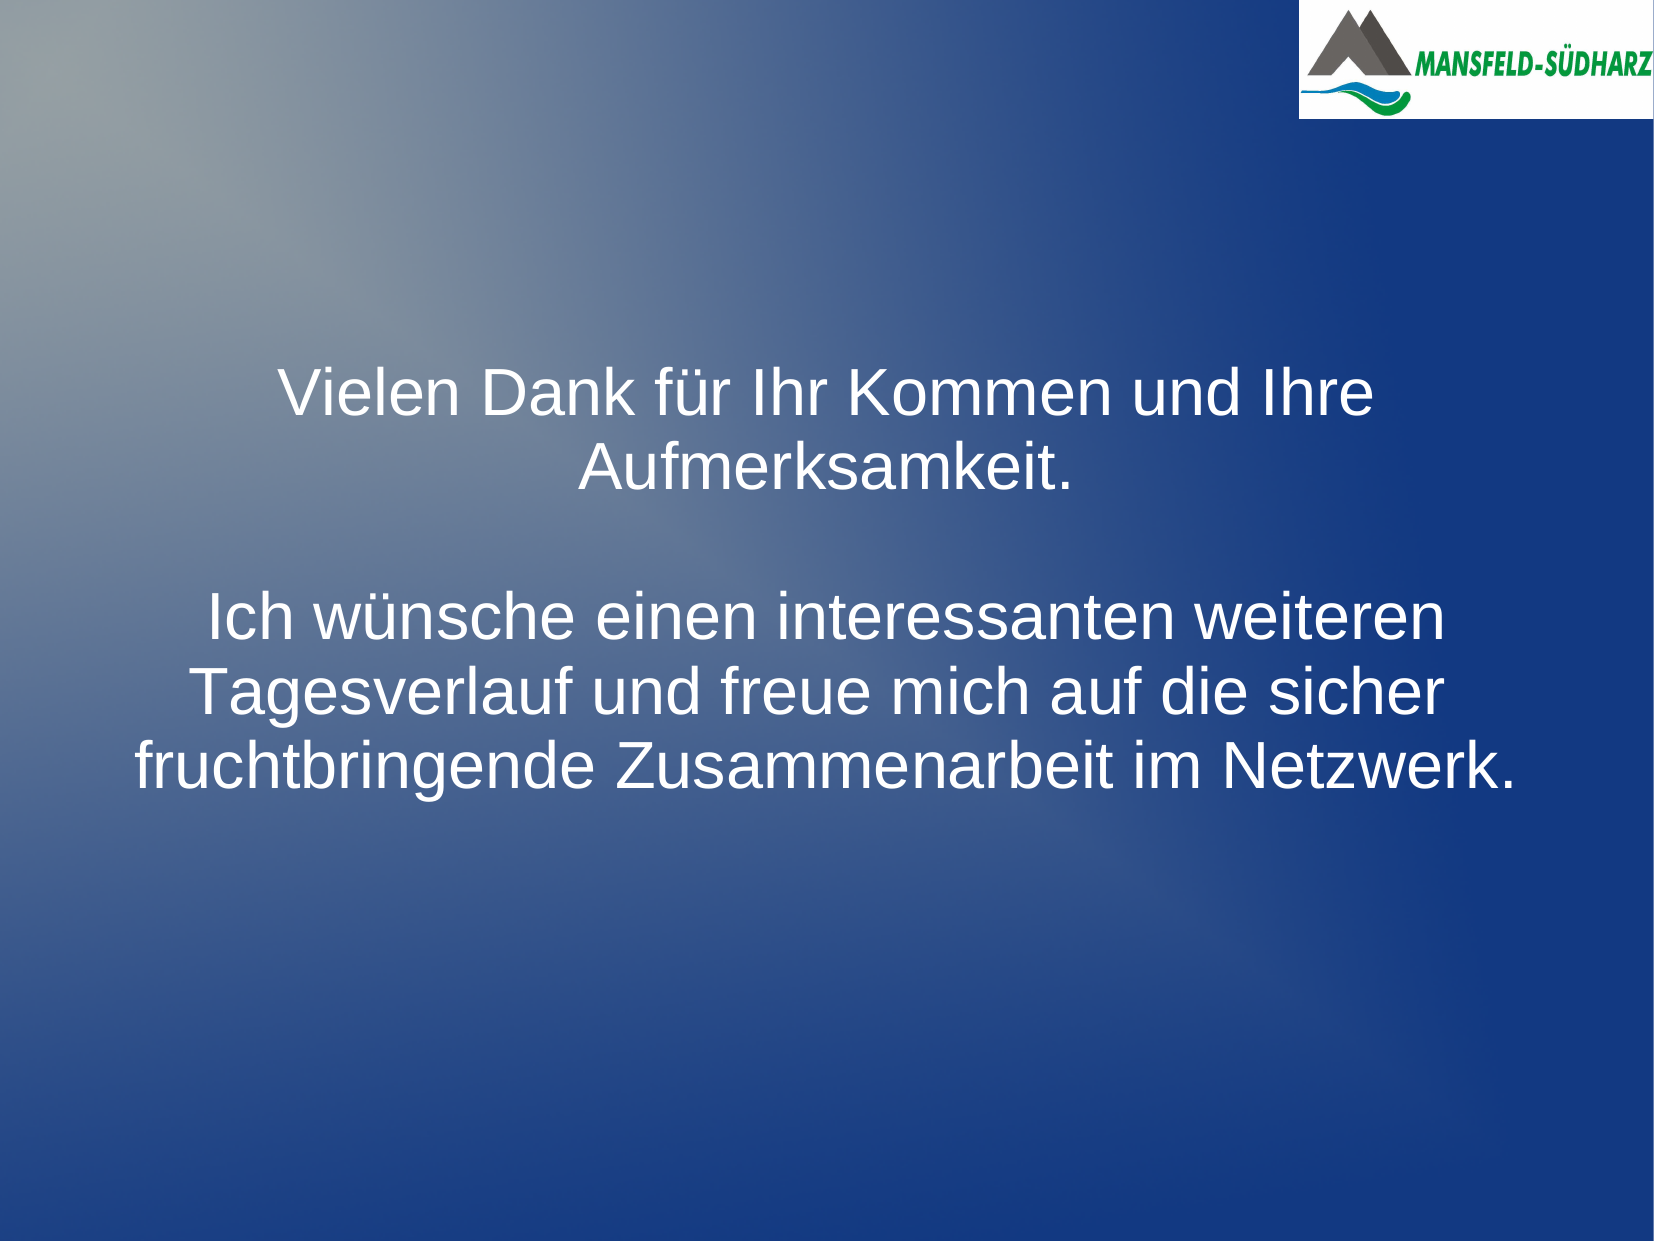

# Vielen Dank für Ihr Kommen und Ihre Aufmerksamkeit.
Ich wünsche einen interessanten weiteren Tagesverlauf und freue mich auf die sicher fruchtbringende Zusammenarbeit im Netzwerk.